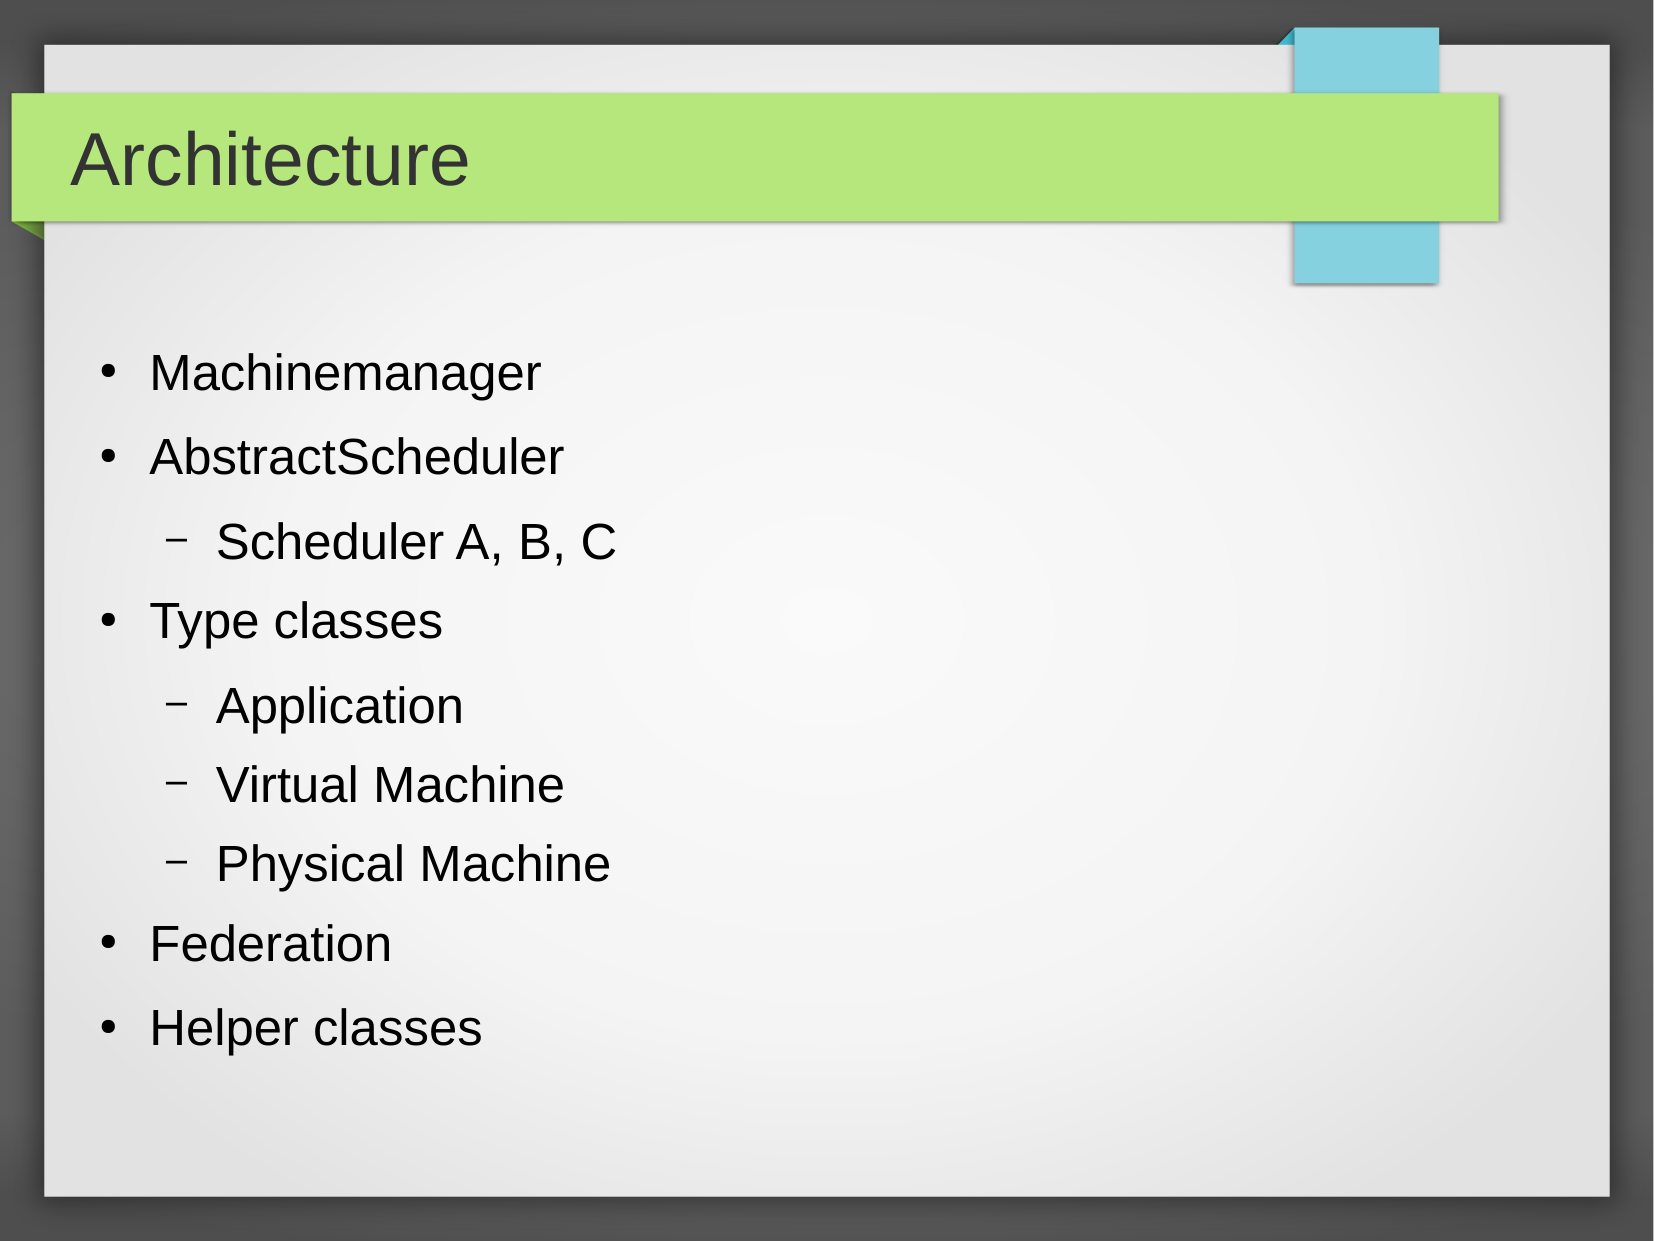

# Architecture
Machinemanager
AbstractScheduler
Scheduler A, B, C
Type classes
Application
Virtual Machine
Physical Machine
Federation
Helper classes